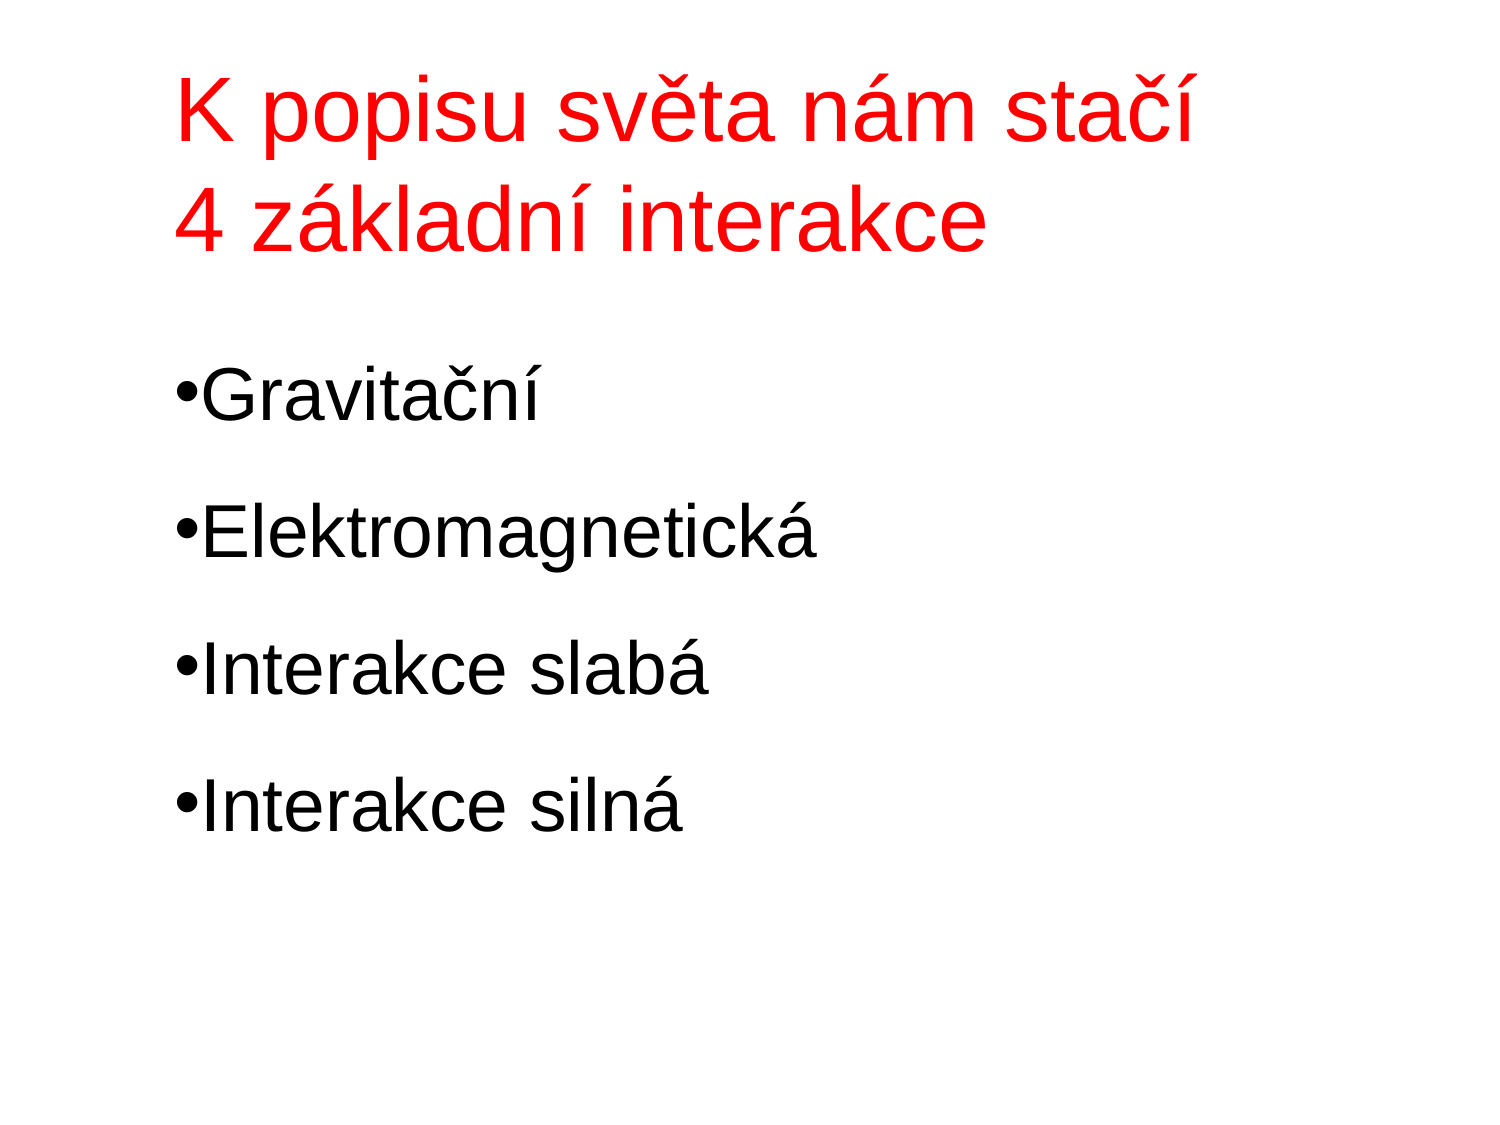

K popisu světa nám stačí 4 základní interakce
Gravitační
Elektromagnetická
Interakce slabá
Interakce silná